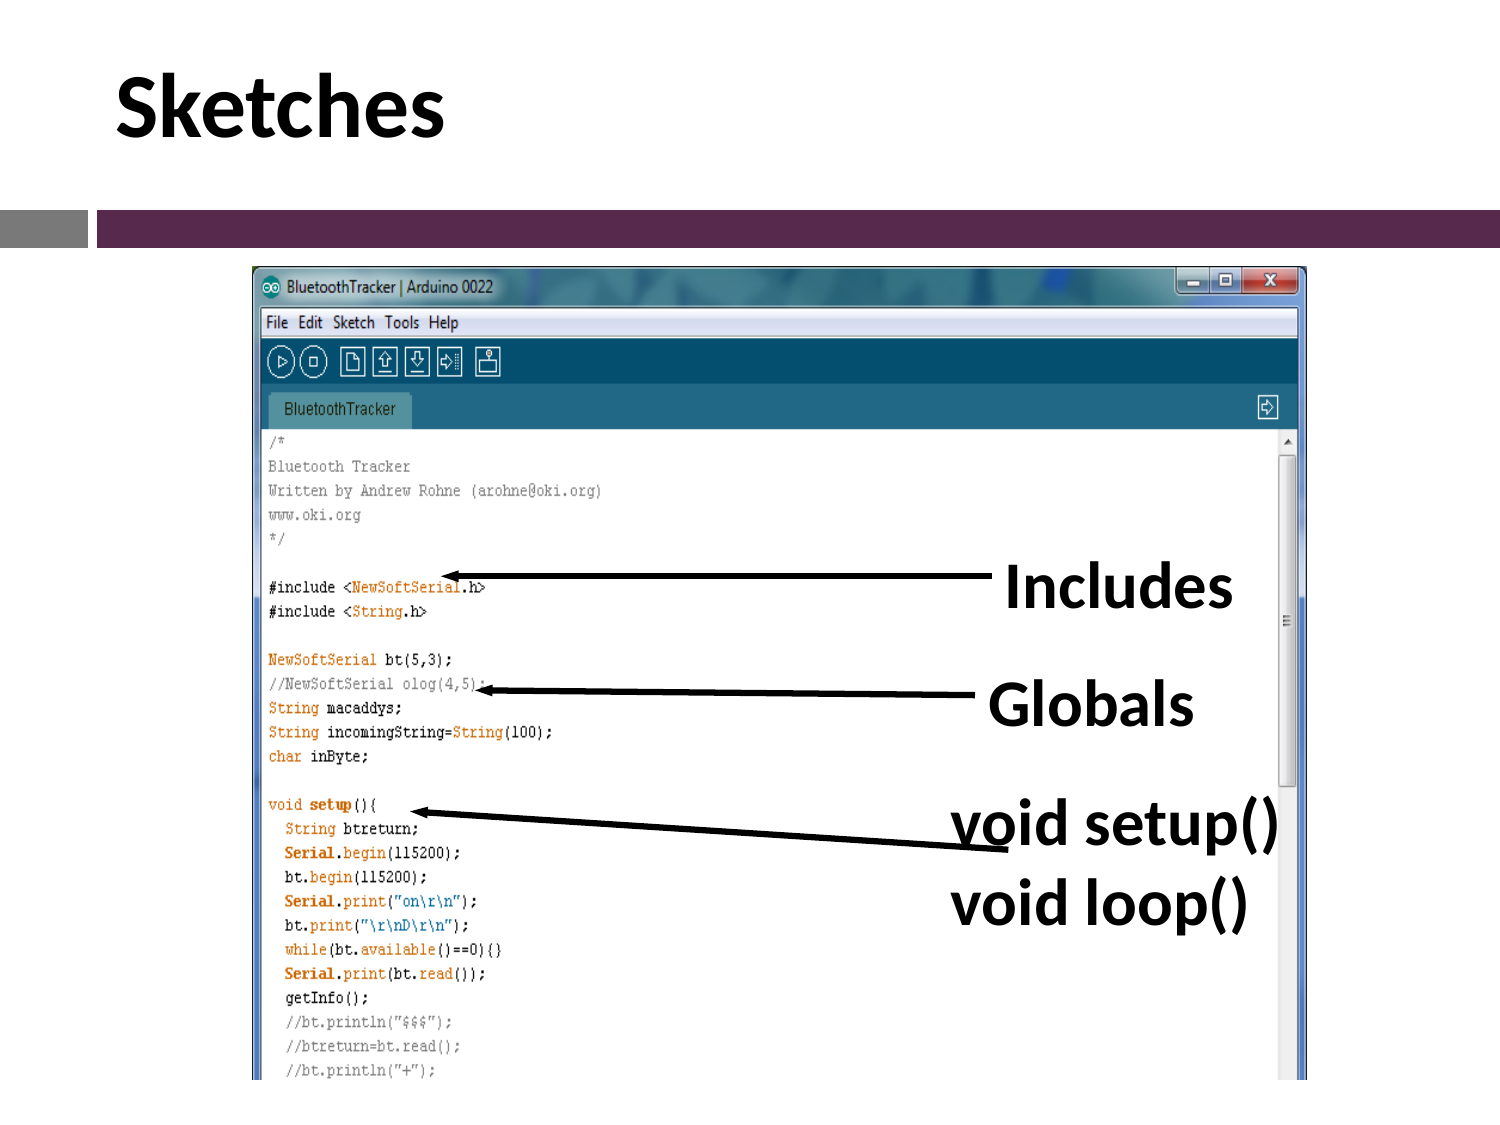

# Sketches
Includes
Globals
void setup()
void loop()